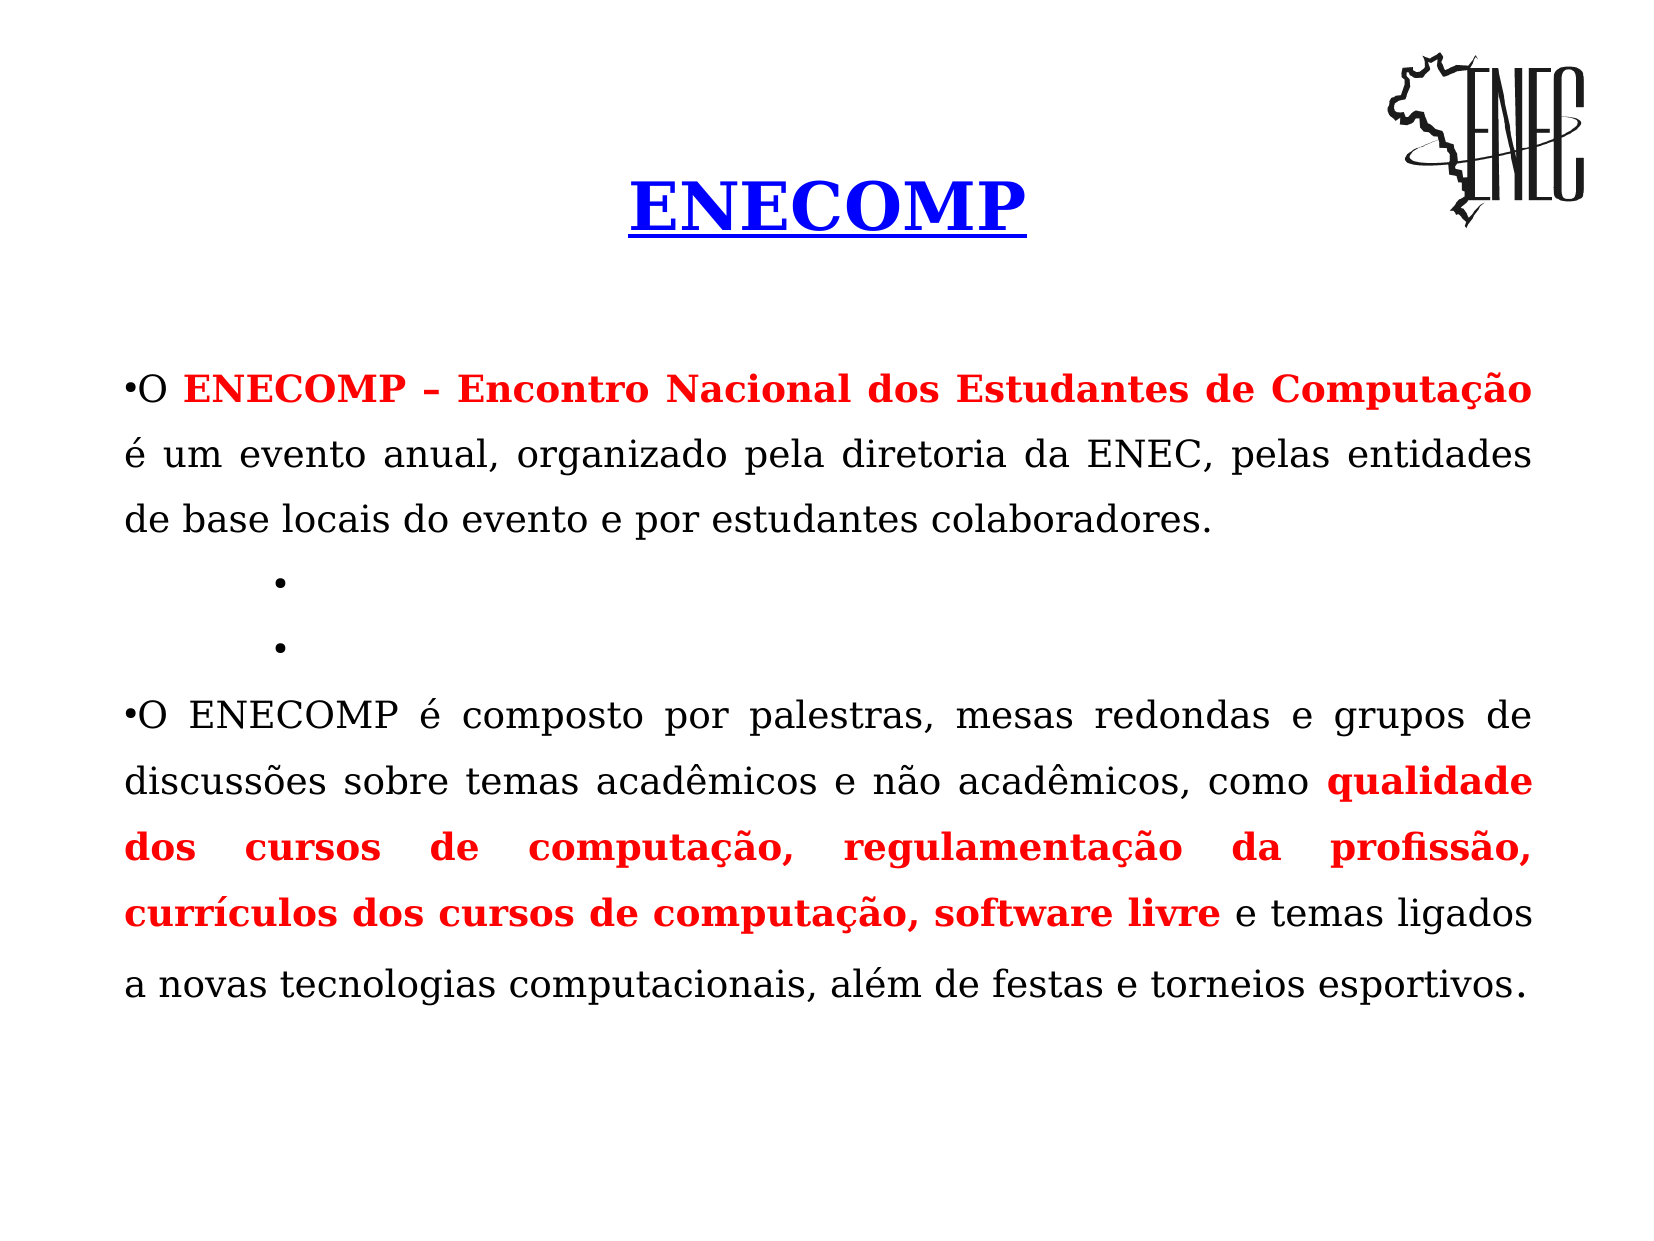

# ENECOMP
O ENECOMP – Encontro Nacional dos Estudantes de Computação é um evento anual, organizado pela diretoria da ENEC, pelas entidades de base locais do evento e por estudantes colaboradores.
O ENECOMP é composto por palestras, mesas redondas e grupos de discussões sobre temas acadêmicos e não acadêmicos, como qualidade dos cursos de computação, regulamentação da profissão, currículos dos cursos de computação, software livre e temas ligados a novas tecnologias computacionais, além de festas e torneios esportivos.